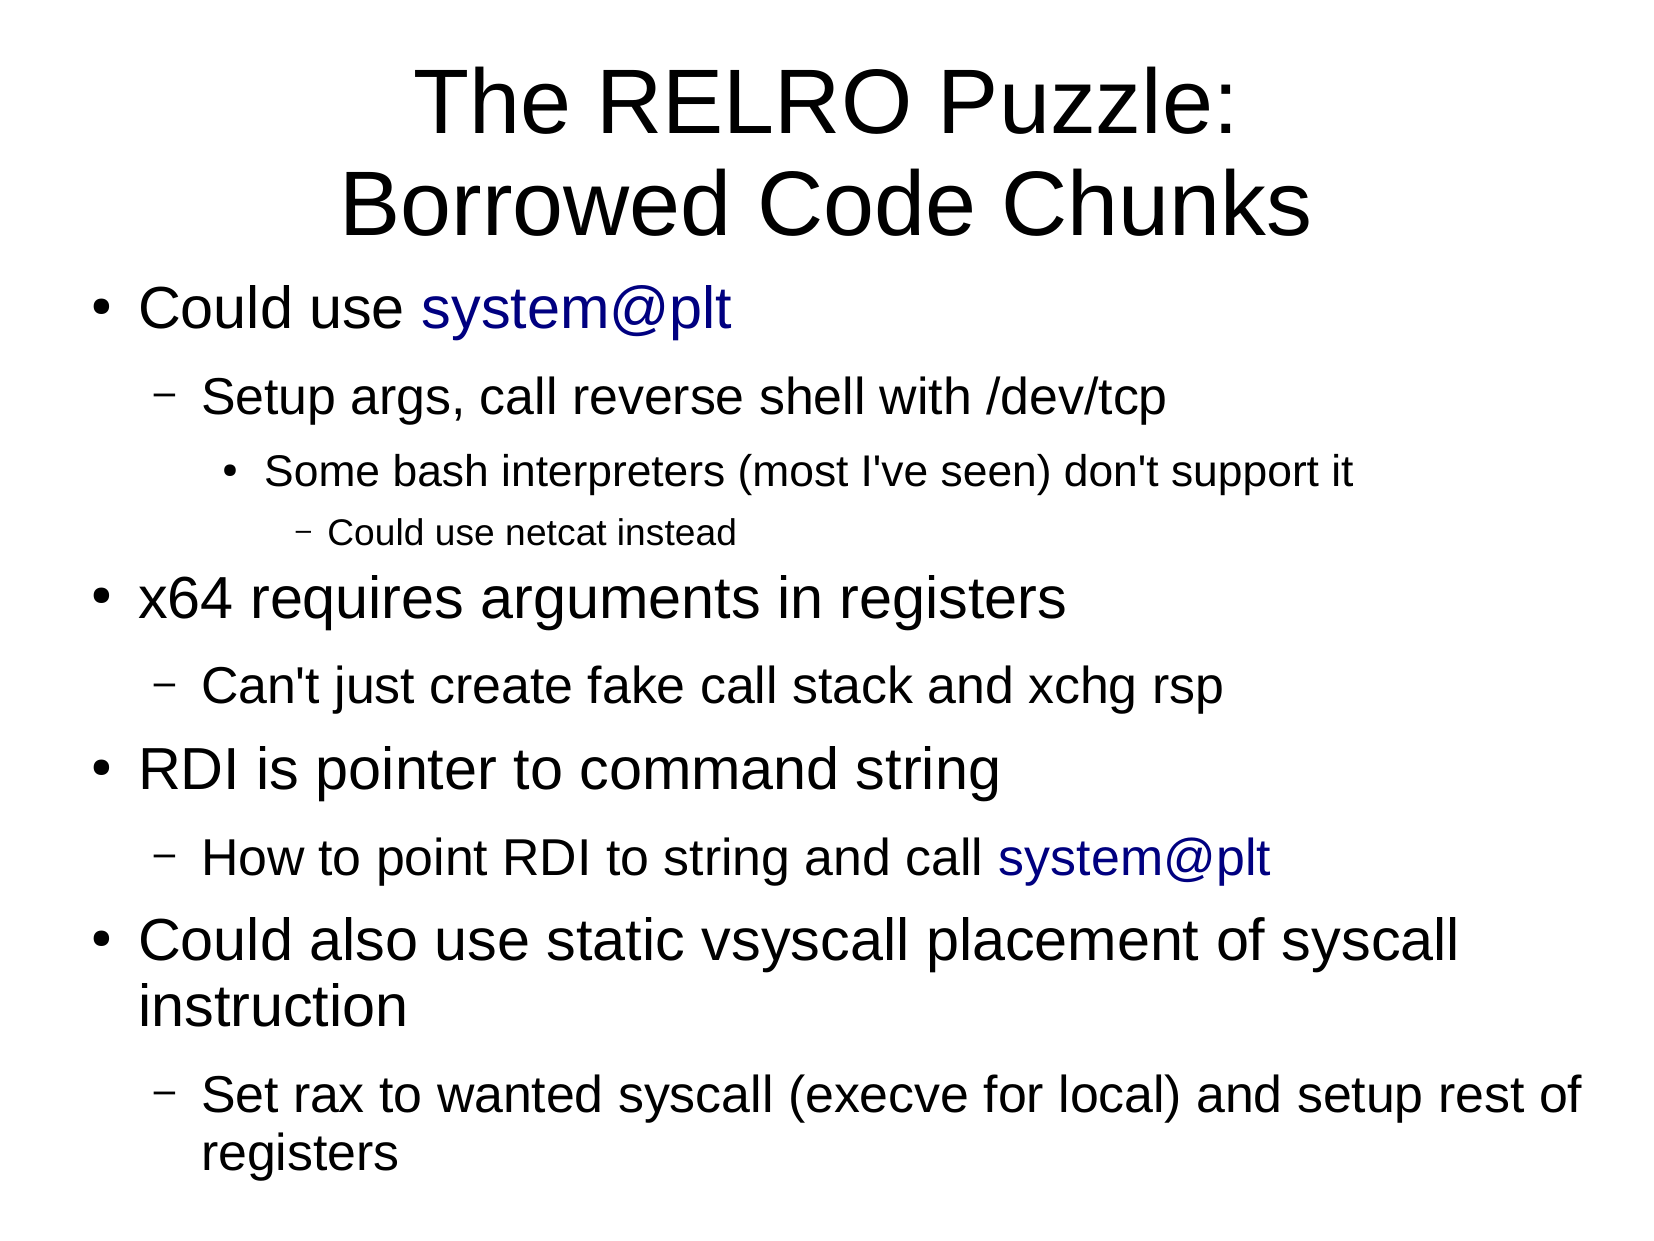

# The RELRO Puzzle: Borrowed Code Chunks
Could use system@plt
Setup args, call reverse shell with /dev/tcp
Some bash interpreters (most I've seen) don't support it
Could use netcat instead
x64 requires arguments in registers
Can't just create fake call stack and xchg rsp
RDI is pointer to command string
How to point RDI to string and call system@plt
Could also use static vsyscall placement of syscall instruction
Set rax to wanted syscall (execve for local) and setup rest of registers